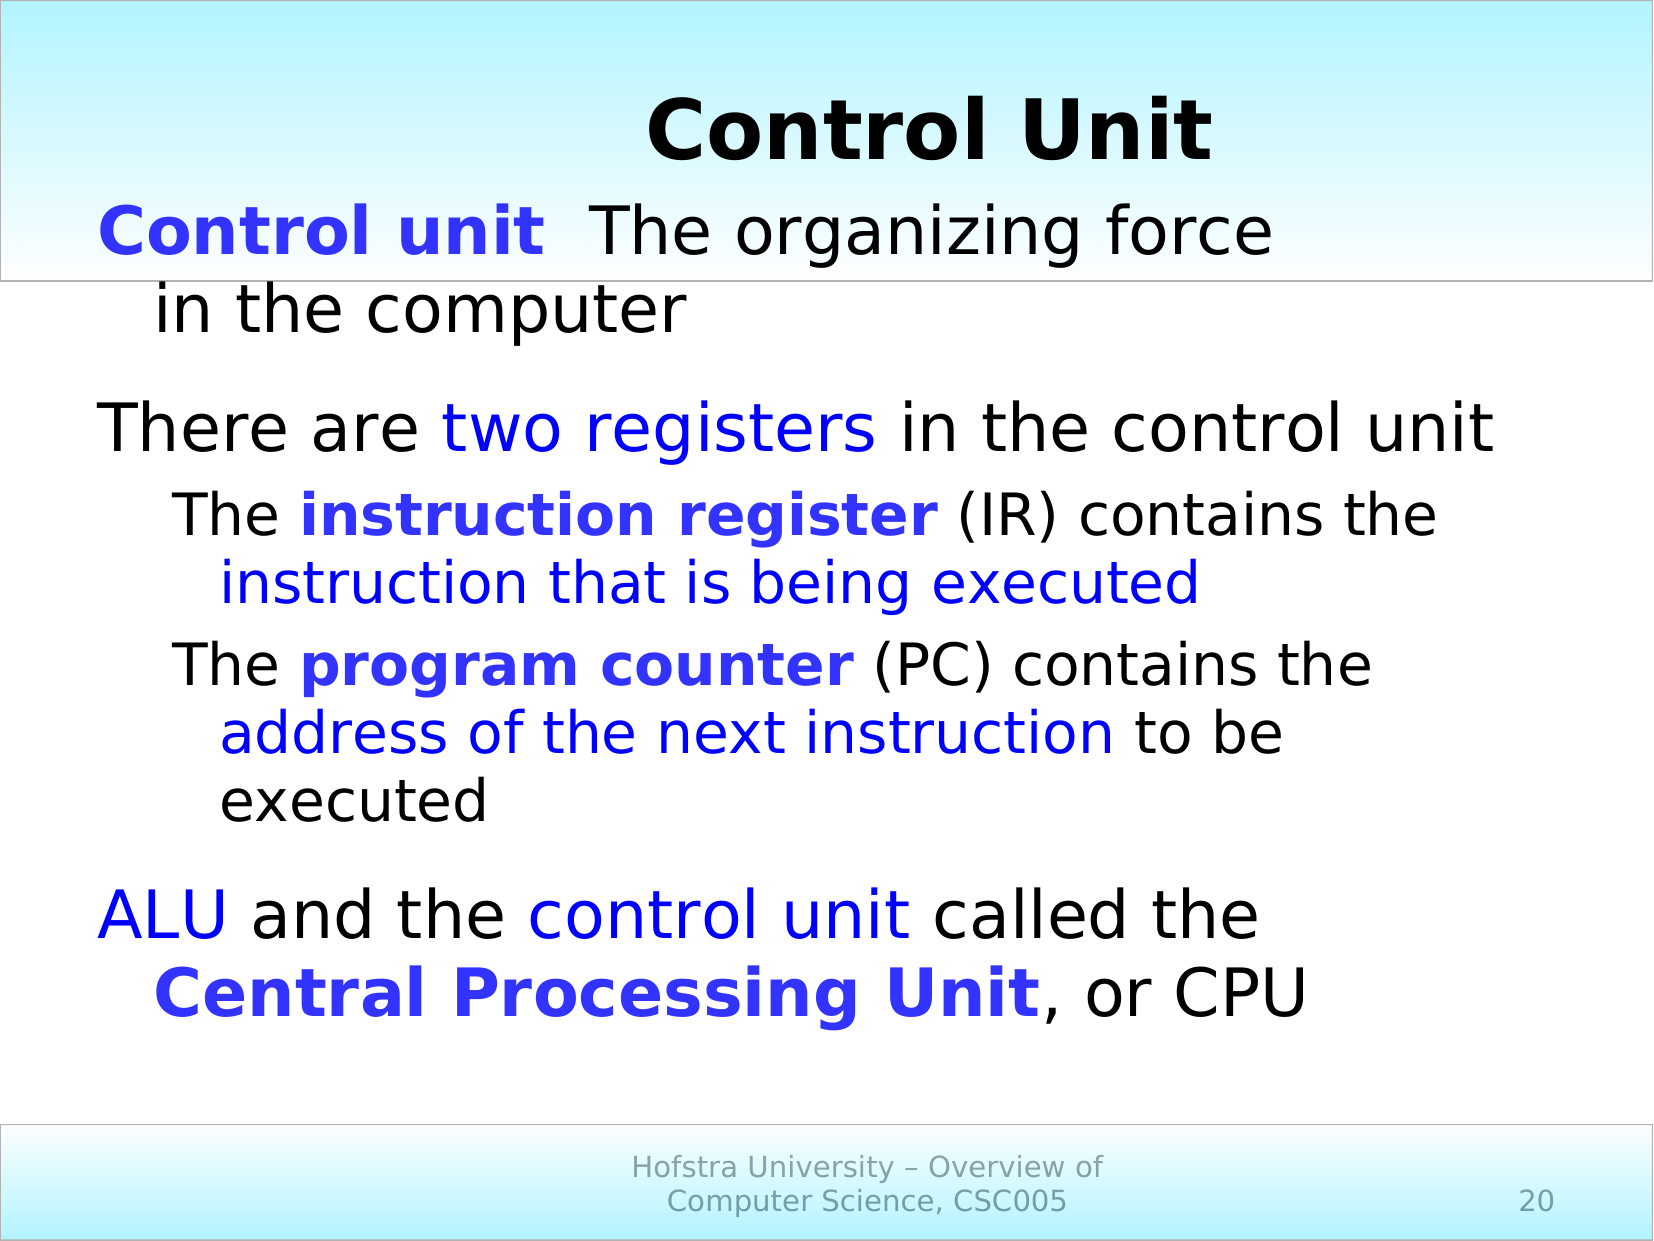

# Control Unit
Control unit The organizing force
in the computer
There are two registers in the control unit
The instruction register (IR) contains the instruction that is being executed
The program counter (PC) contains the address of the next instruction to be executed
ALU and the control unit called the Central Processing Unit, or CPU
20